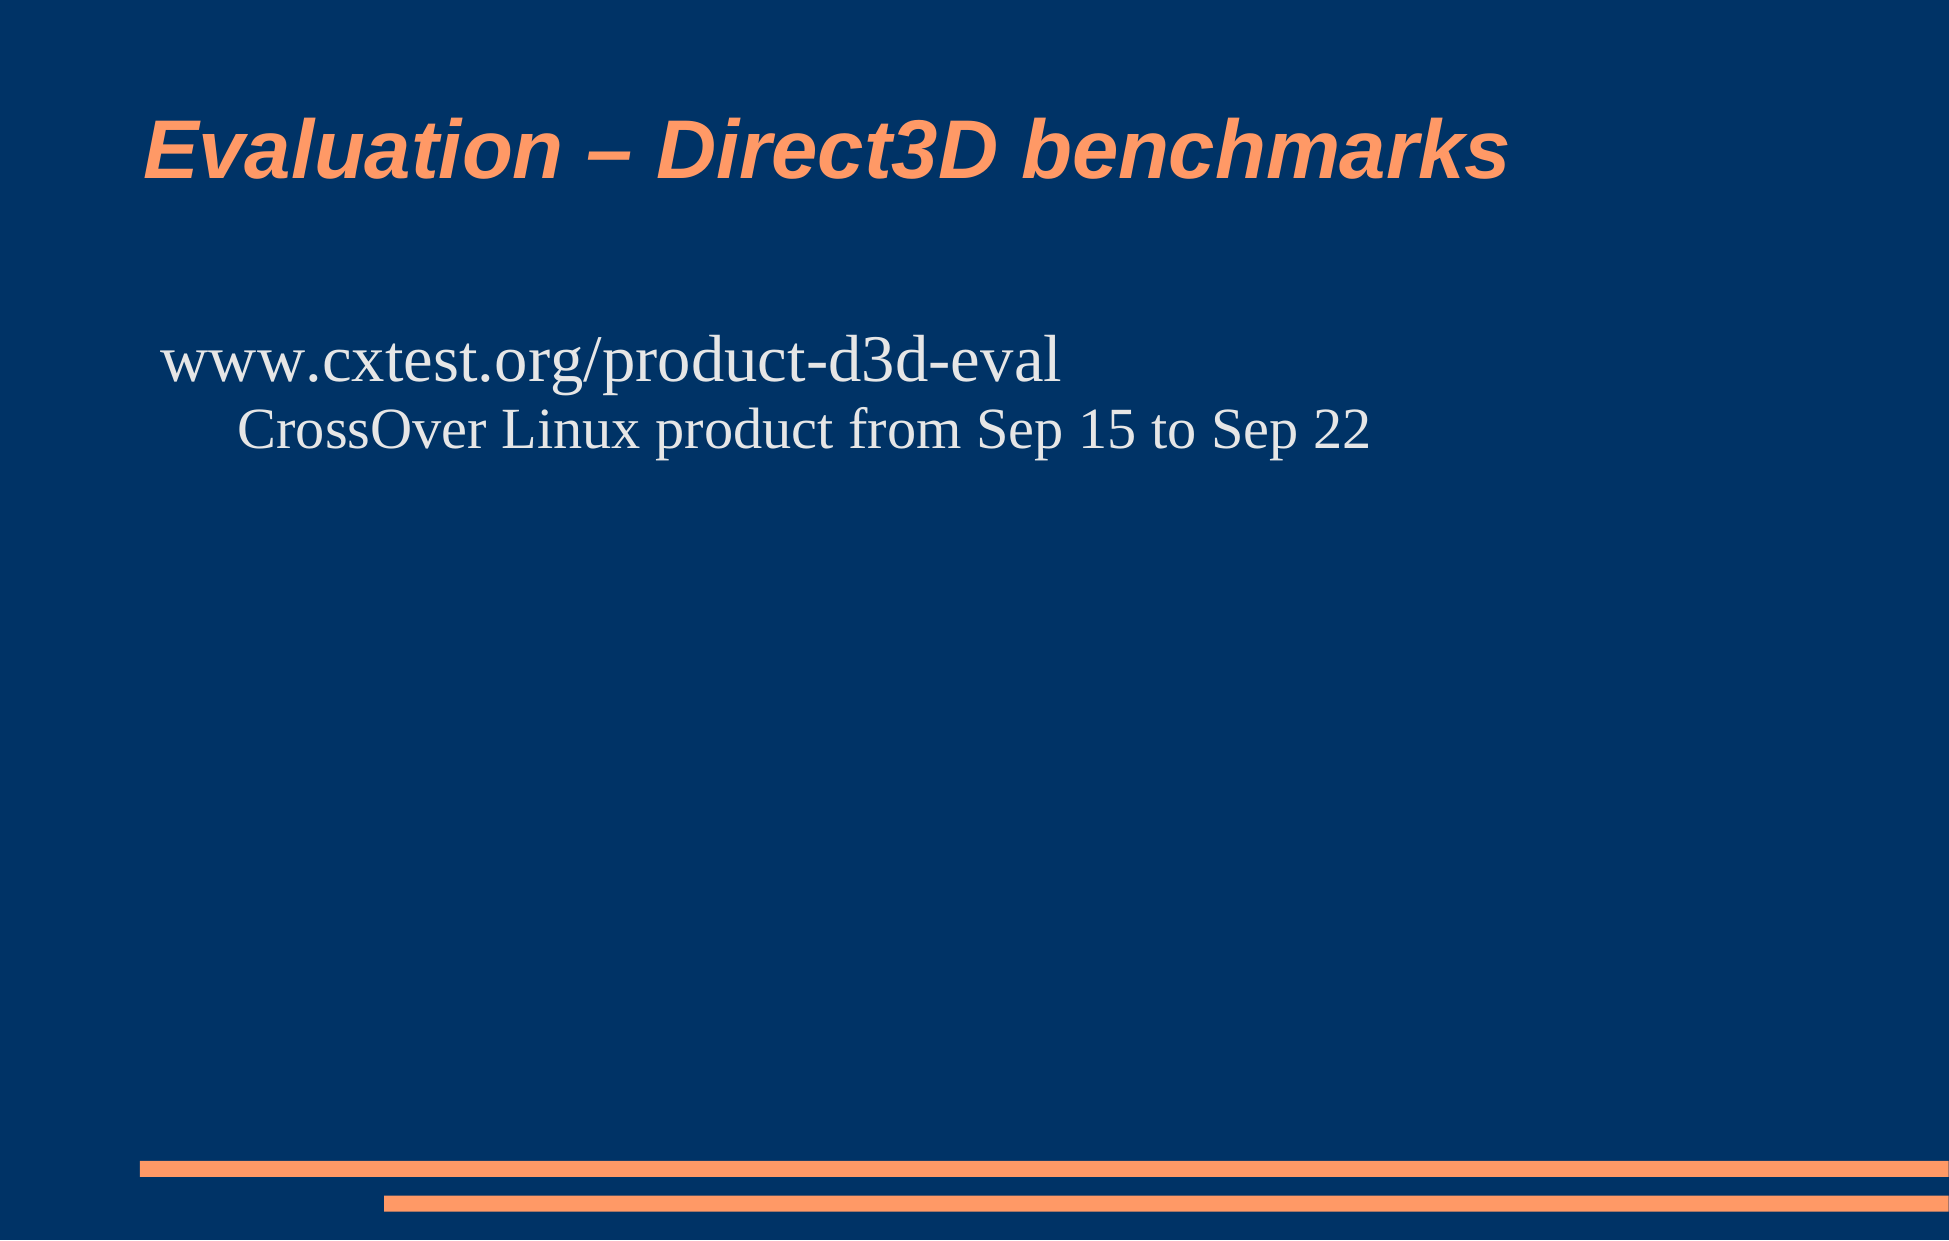

# Evaluation – Direct3D benchmarks
www.cxtest.org/product-d3d-eval
CrossOver Linux product from Sep 15 to Sep 22